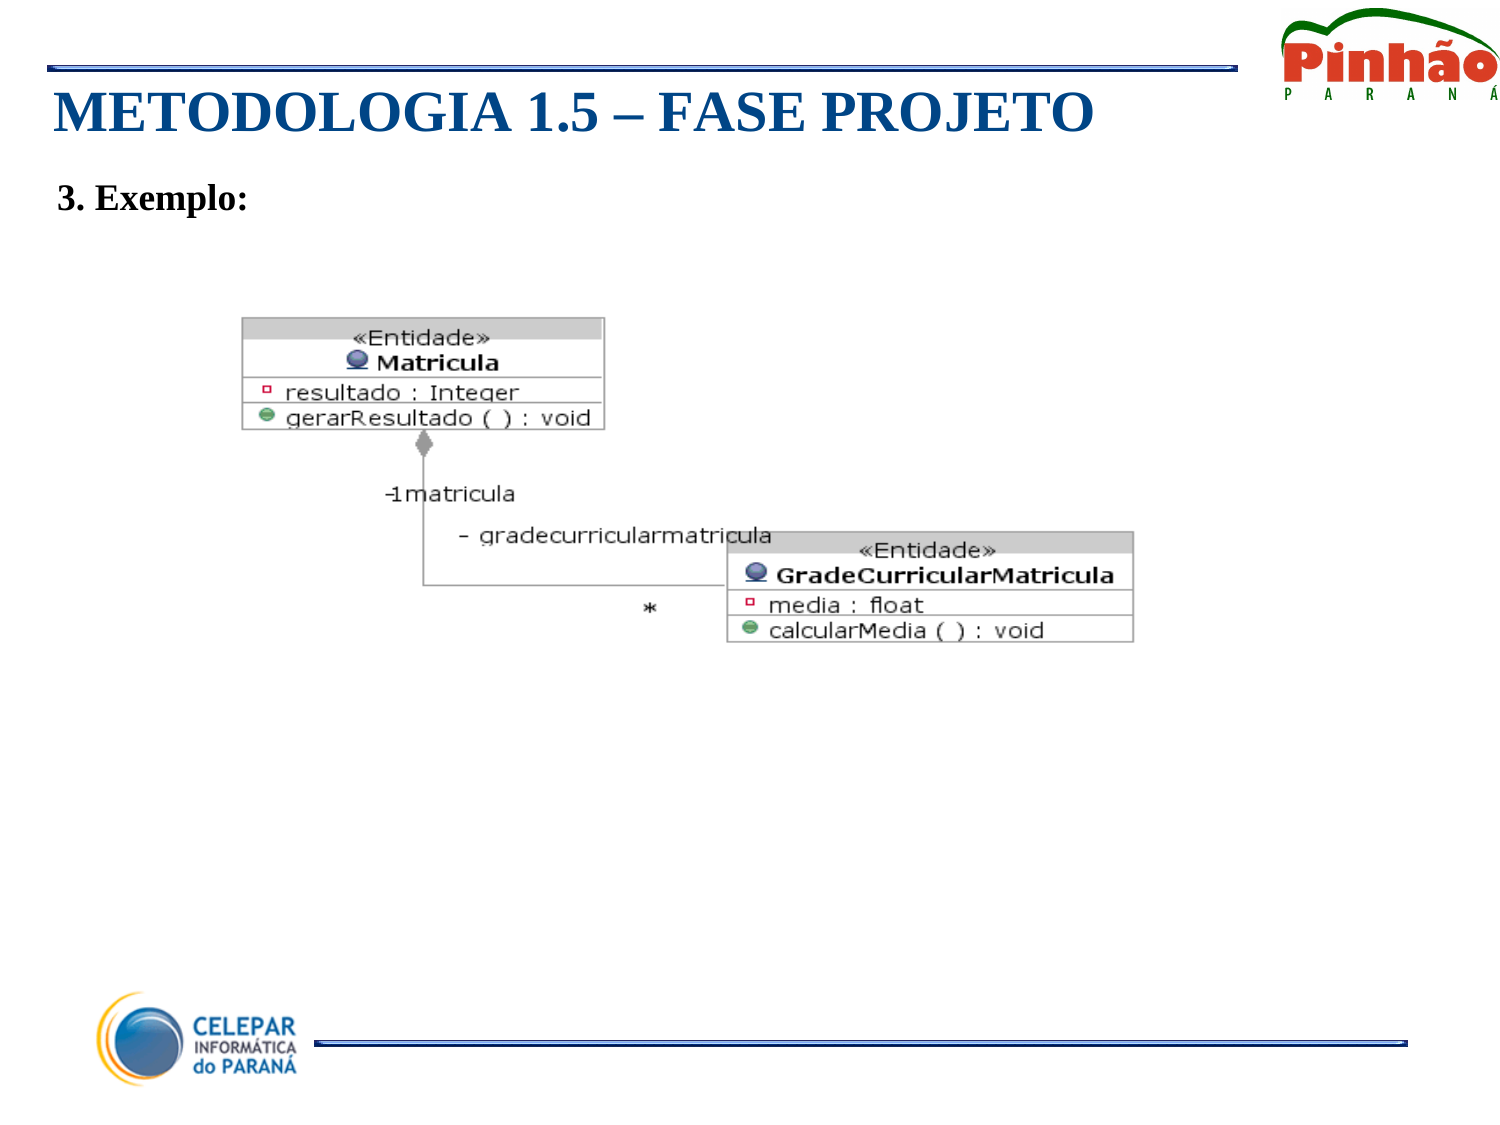

METODOLOGIA 1.5 – FASE PROJETO
3. Exemplo: